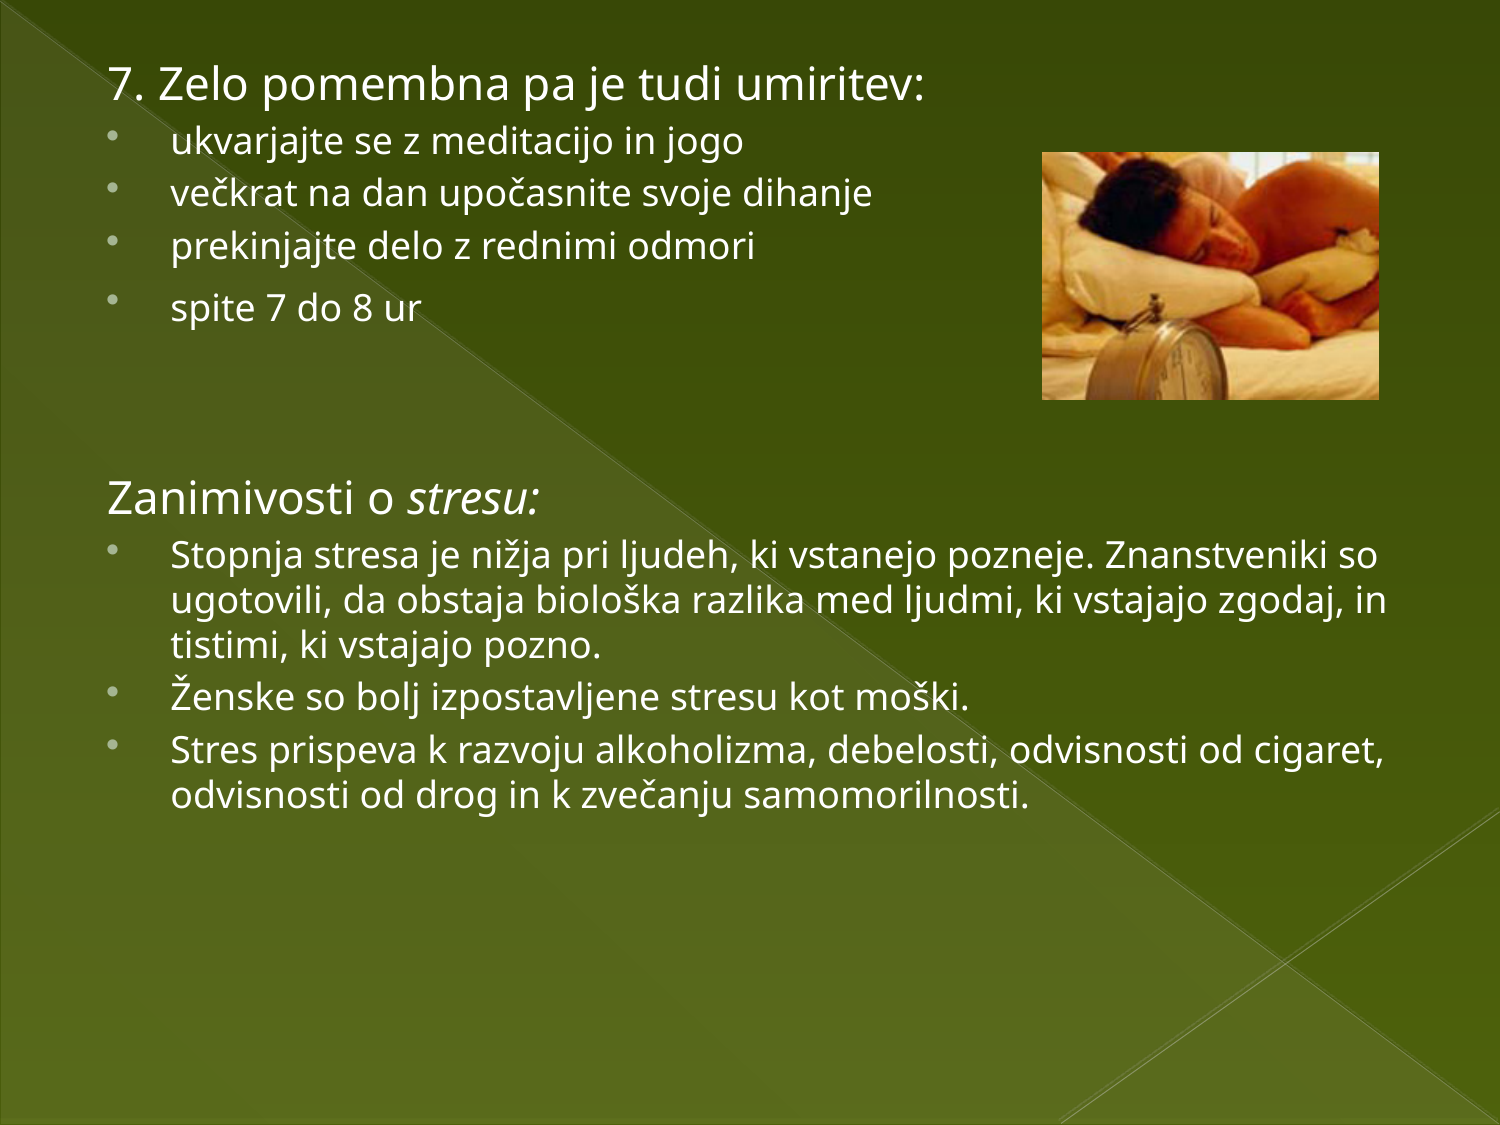

# 7. Zelo pomembna pa je tudi umiritev:
ukvarjajte se z meditacijo in jogo
večkrat na dan upočasnite svoje dihanje
prekinjajte delo z rednimi odmori
spite 7 do 8 ur
Zanimivosti o stresu:
Stopnja stresa je nižja pri ljudeh, ki vstanejo pozneje. Znanstveniki so ugotovili, da obstaja biološka razlika med ljudmi, ki vstajajo zgodaj, in tistimi, ki vstajajo pozno.
Ženske so bolj izpostavljene stresu kot moški.
Stres prispeva k razvoju alkoholizma, debelosti, odvisnosti od cigaret, odvisnosti od drog in k zvečanju samomorilnosti.